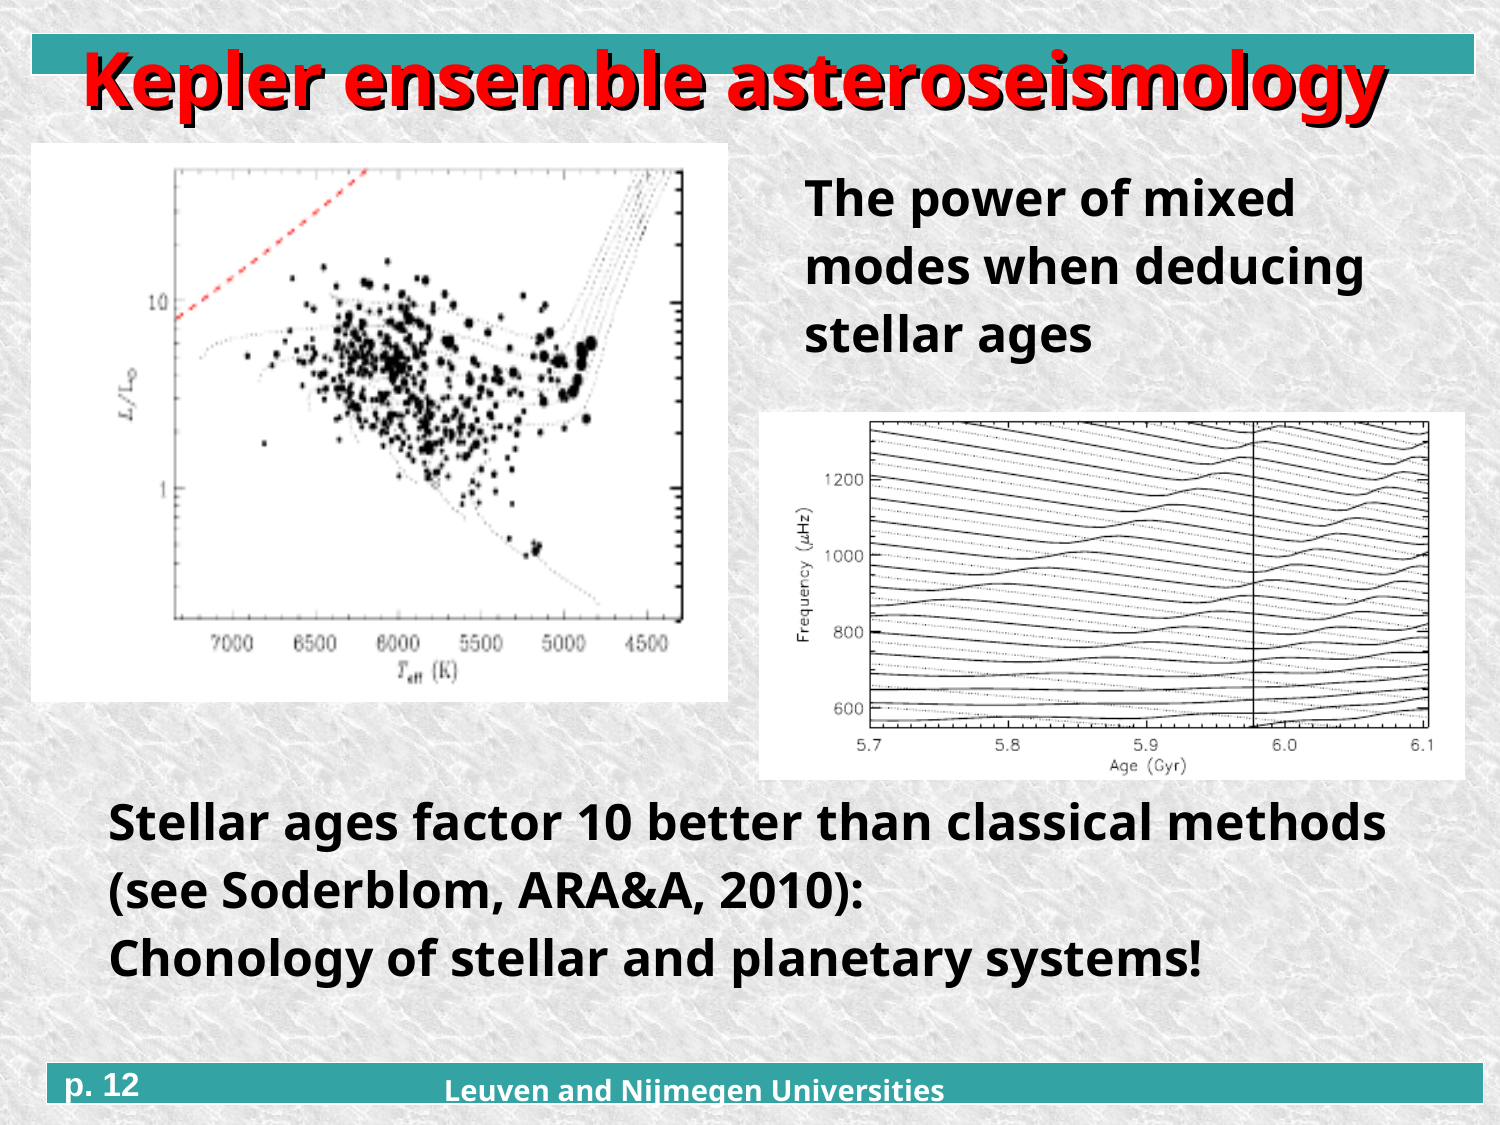

# Kepler ensemble asteroseismology
The power of mixed modes when deducing stellar ages
Stellar ages factor 10 better than classical methods
(see Soderblom, ARA&A, 2010):
Chonology of stellar and planetary systems!